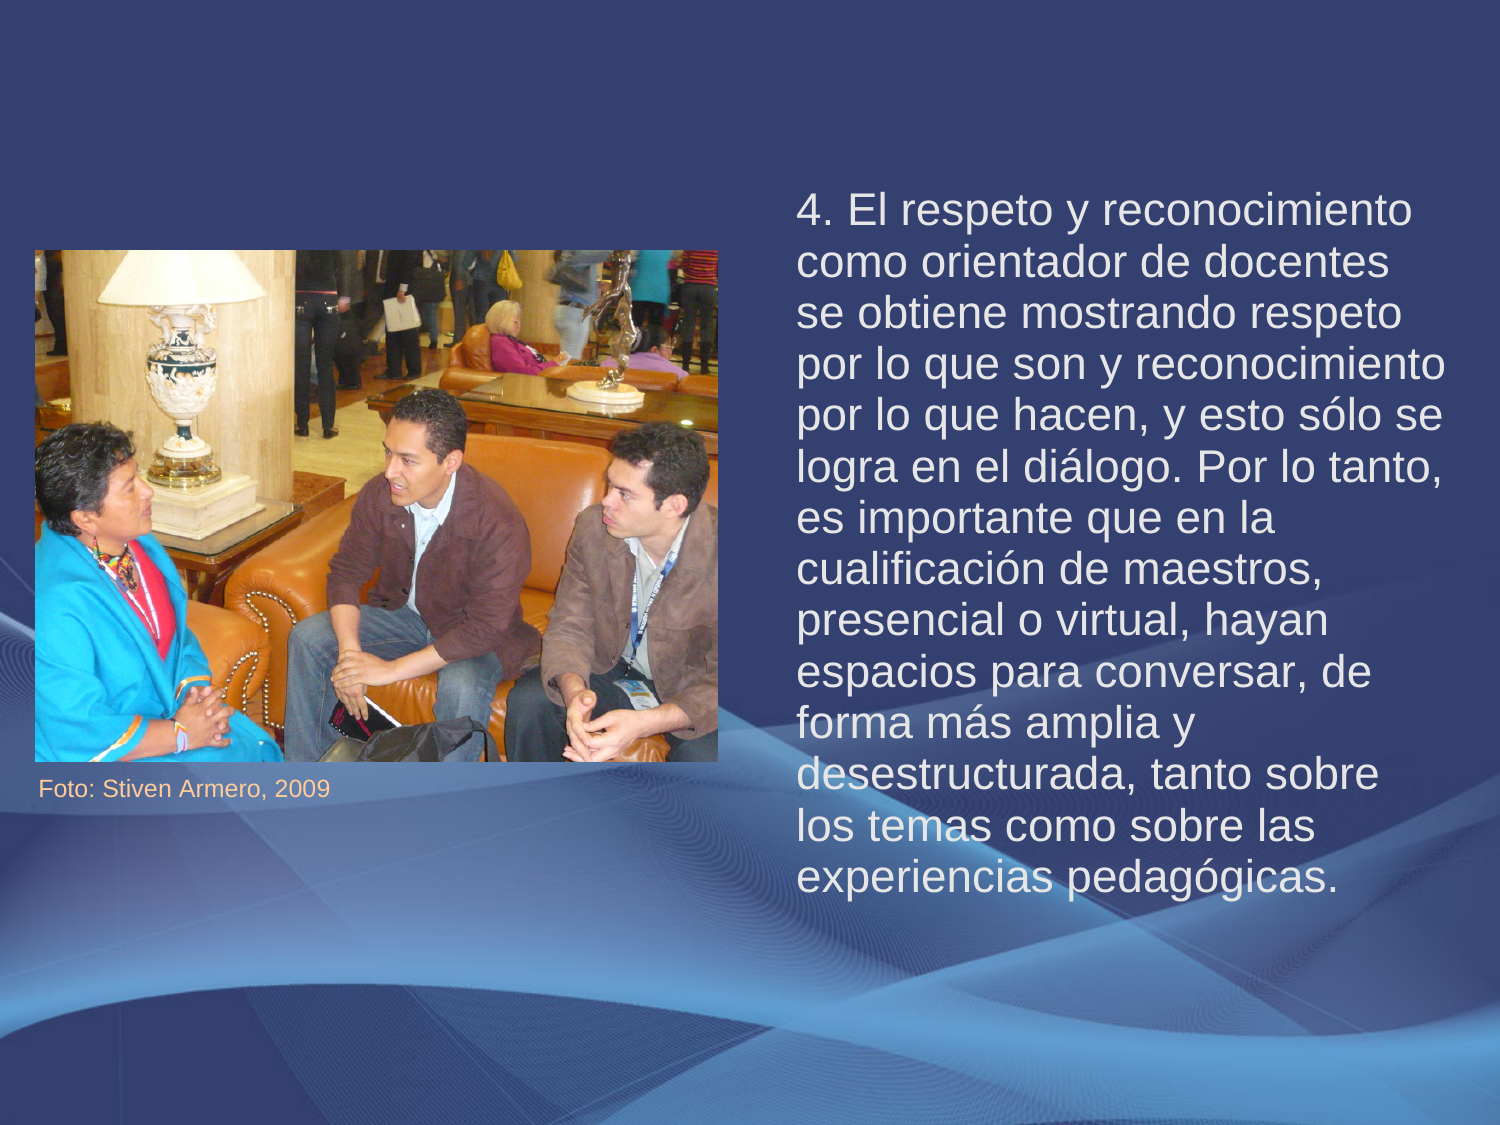

# 4. El respeto y reconocimiento como orientador de docentes se obtiene mostrando respeto por lo que son y reconocimiento por lo que hacen, y esto sólo se logra en el diálogo. Por lo tanto, es importante que en la cualificación de maestros, presencial o virtual, hayan espacios para conversar, de forma más amplia y desestructurada, tanto sobre los temas como sobre las experiencias pedagógicas.
Foto: Stiven Armero, 2009